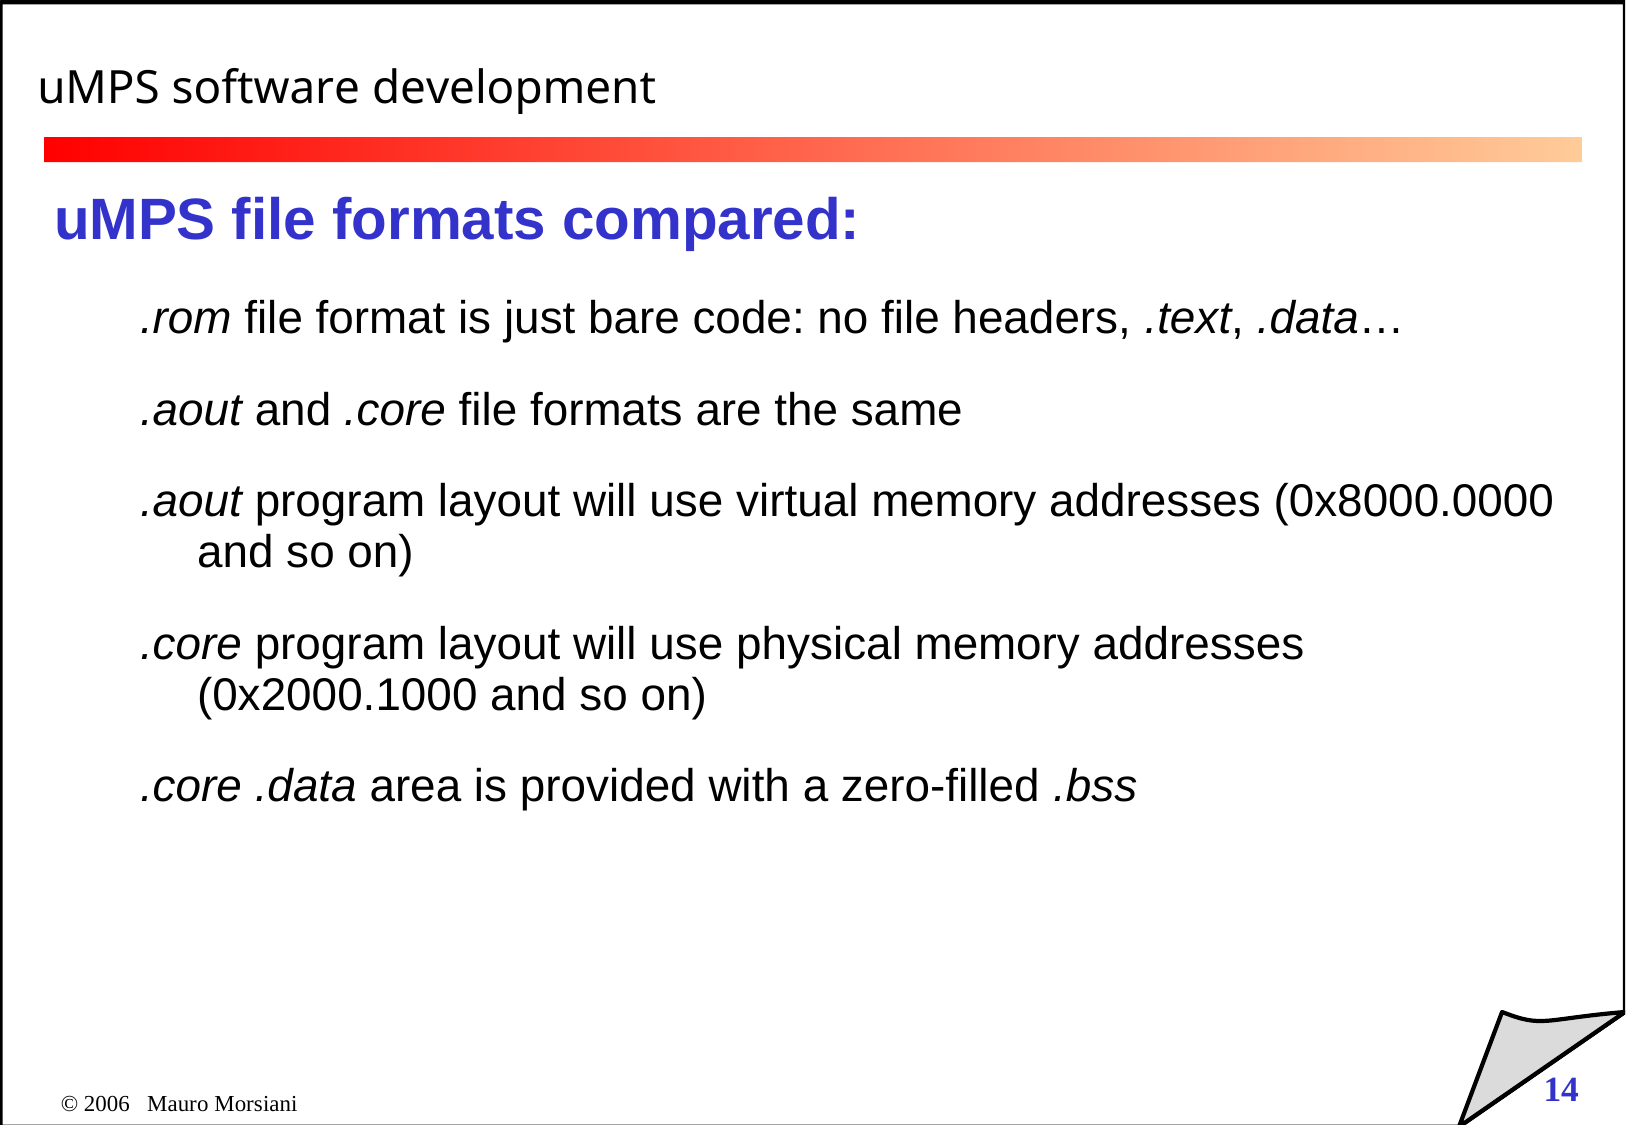

# uMPS software development
uMPS file formats compared:
.rom file format is just bare code: no file headers, .text, .data…
.aout and .core file formats are the same
.aout program layout will use virtual memory addresses (0x8000.0000 and so on)
.core program layout will use physical memory addresses (0x2000.1000 and so on)
.core .data area is provided with a zero-filled .bss